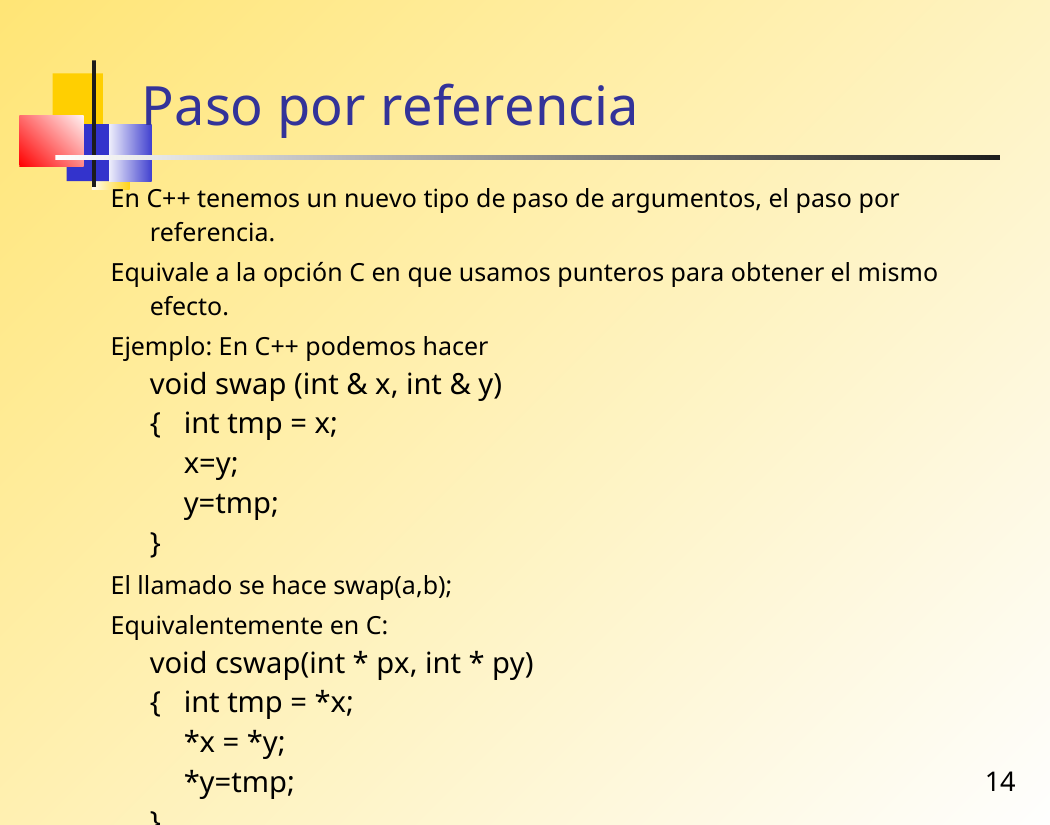

# Paso por referencia
En C++ tenemos un nuevo tipo de paso de argumentos, el paso por referencia.
Equivale a la opción C en que usamos punteros para obtener el mismo efecto.
Ejemplo: En C++ podemos hacer
void swap (int & x, int & y)
{ 	int tmp = x;
	x=y;
	y=tmp;
}
El llamado se hace swap(a,b);
Equivalentemente en C:
void cswap(int * px, int * py)
{ 	int tmp = *x;
	*x = *y;
	*y=tmp;
}
El llamado se hace cswap(&a, &b)
14